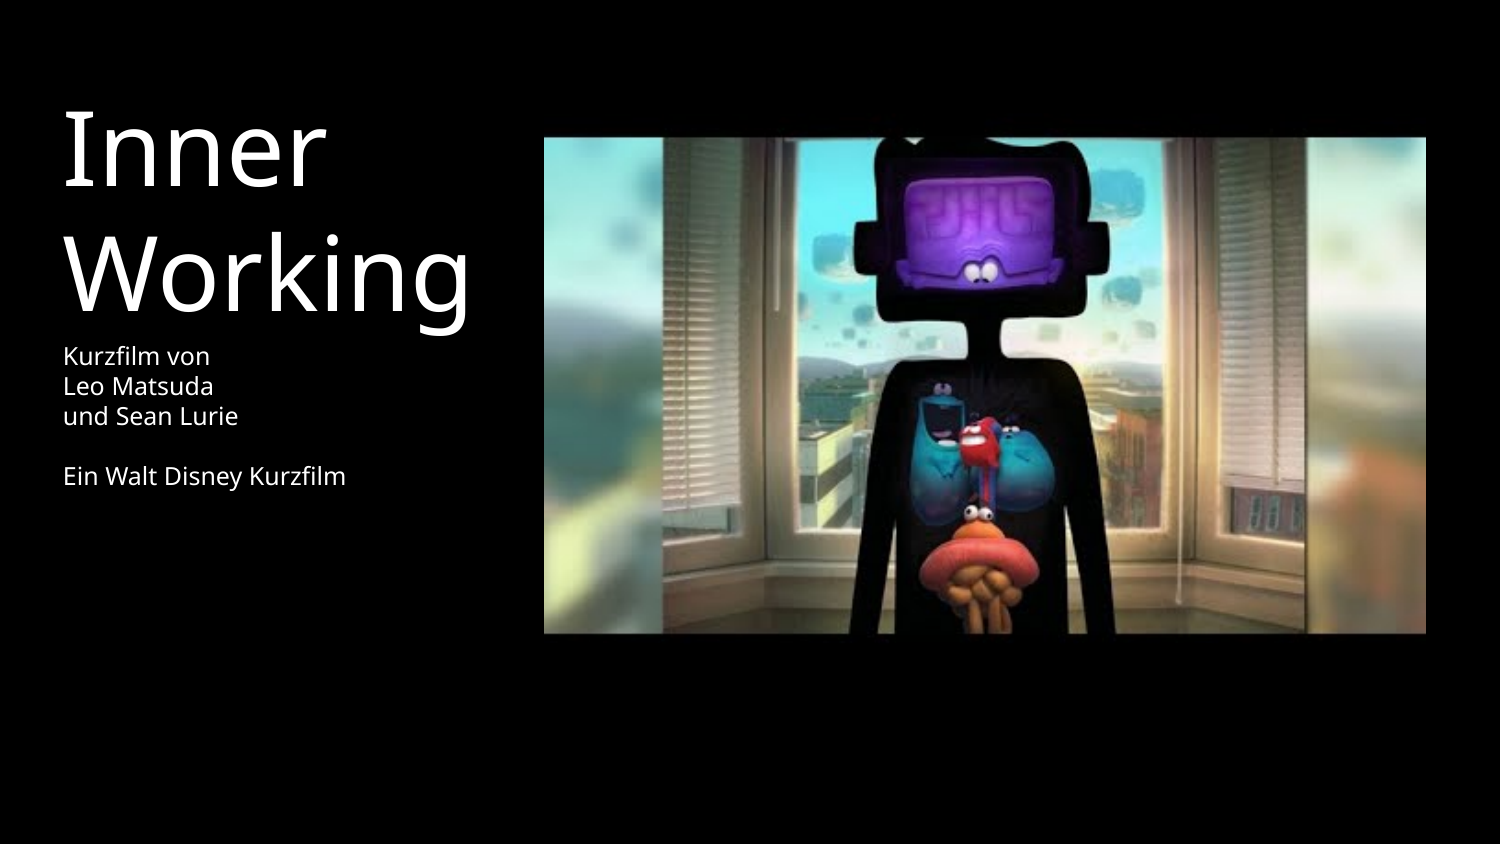

Inner Working
Kurzfilm von
Leo Matsuda
und Sean Lurie
Ein Walt Disney Kurzfilm